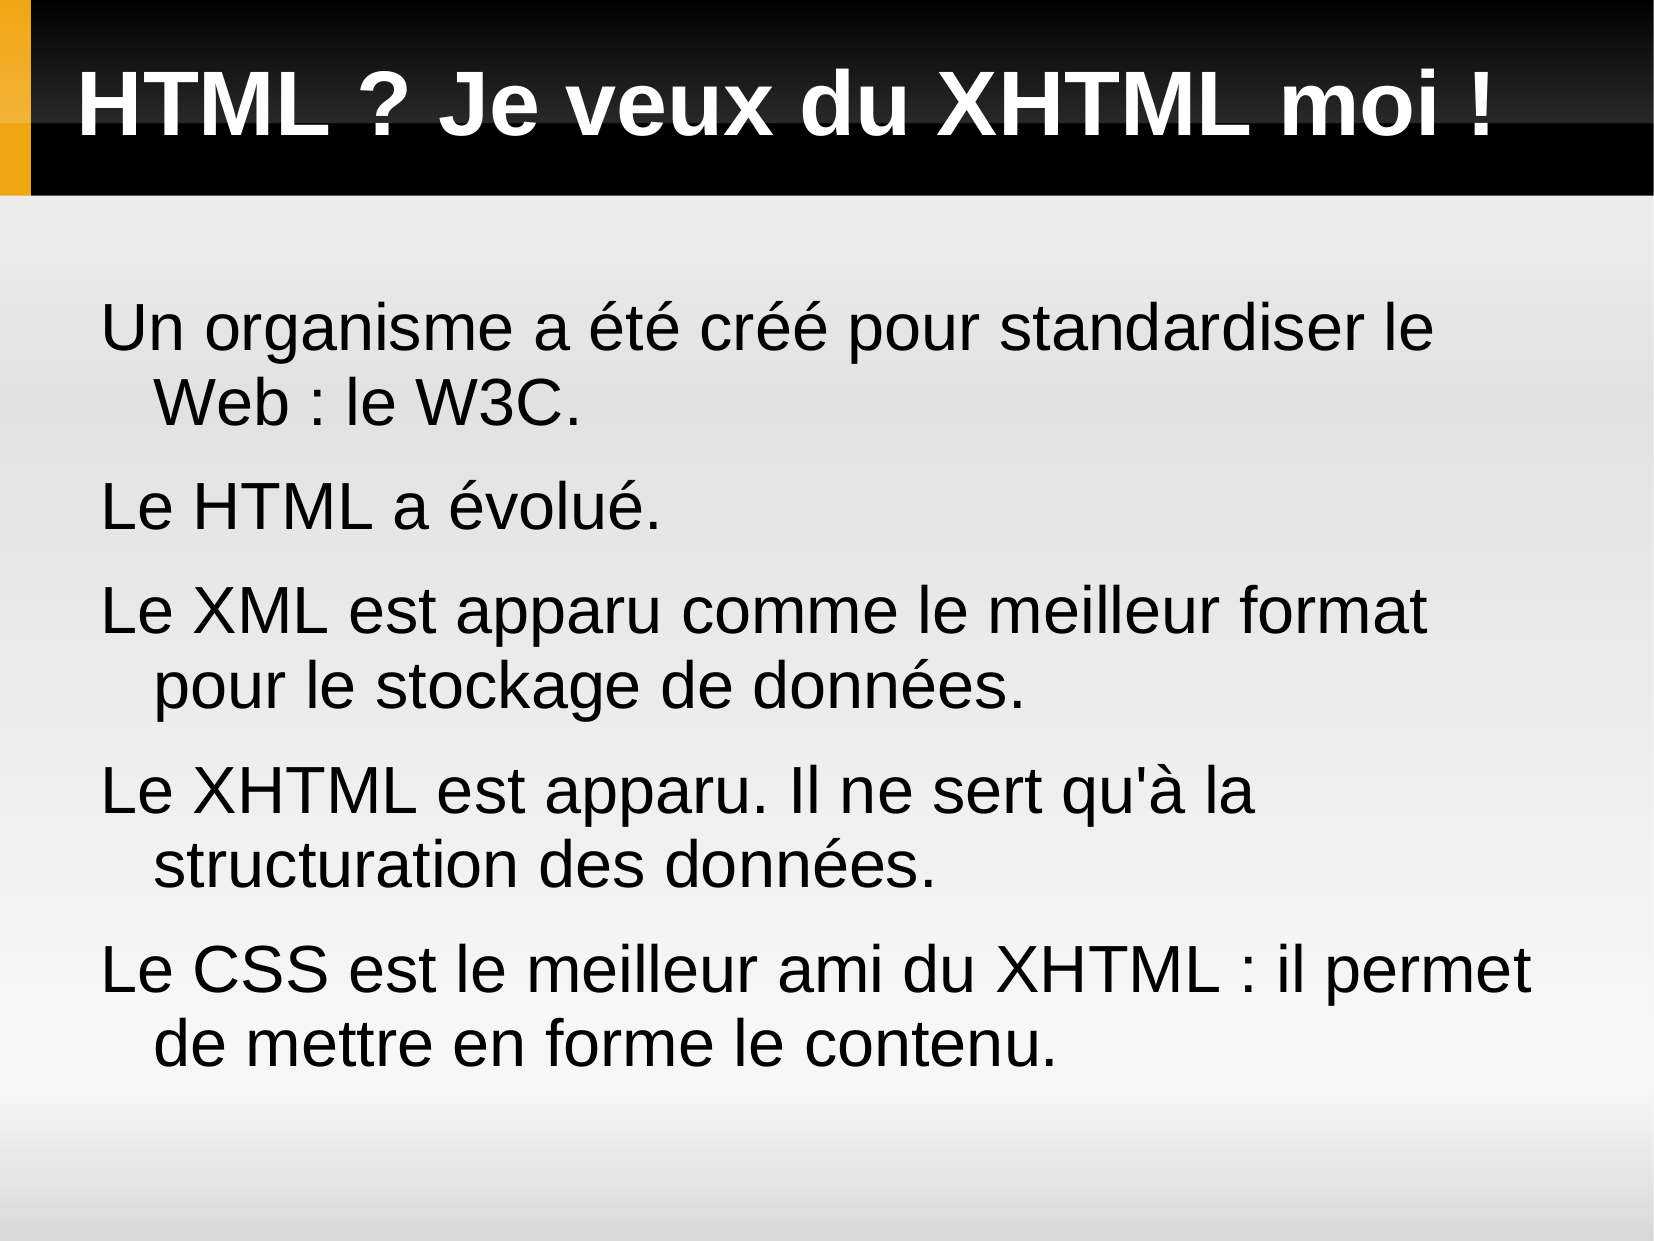

# HTML ? Je veux du XHTML moi !
Un organisme a été créé pour standardiser le Web : le W3C.
Le HTML a évolué.
Le XML est apparu comme le meilleur format pour le stockage de données.
Le XHTML est apparu. Il ne sert qu'à la structuration des données.
Le CSS est le meilleur ami du XHTML : il permet de mettre en forme le contenu.